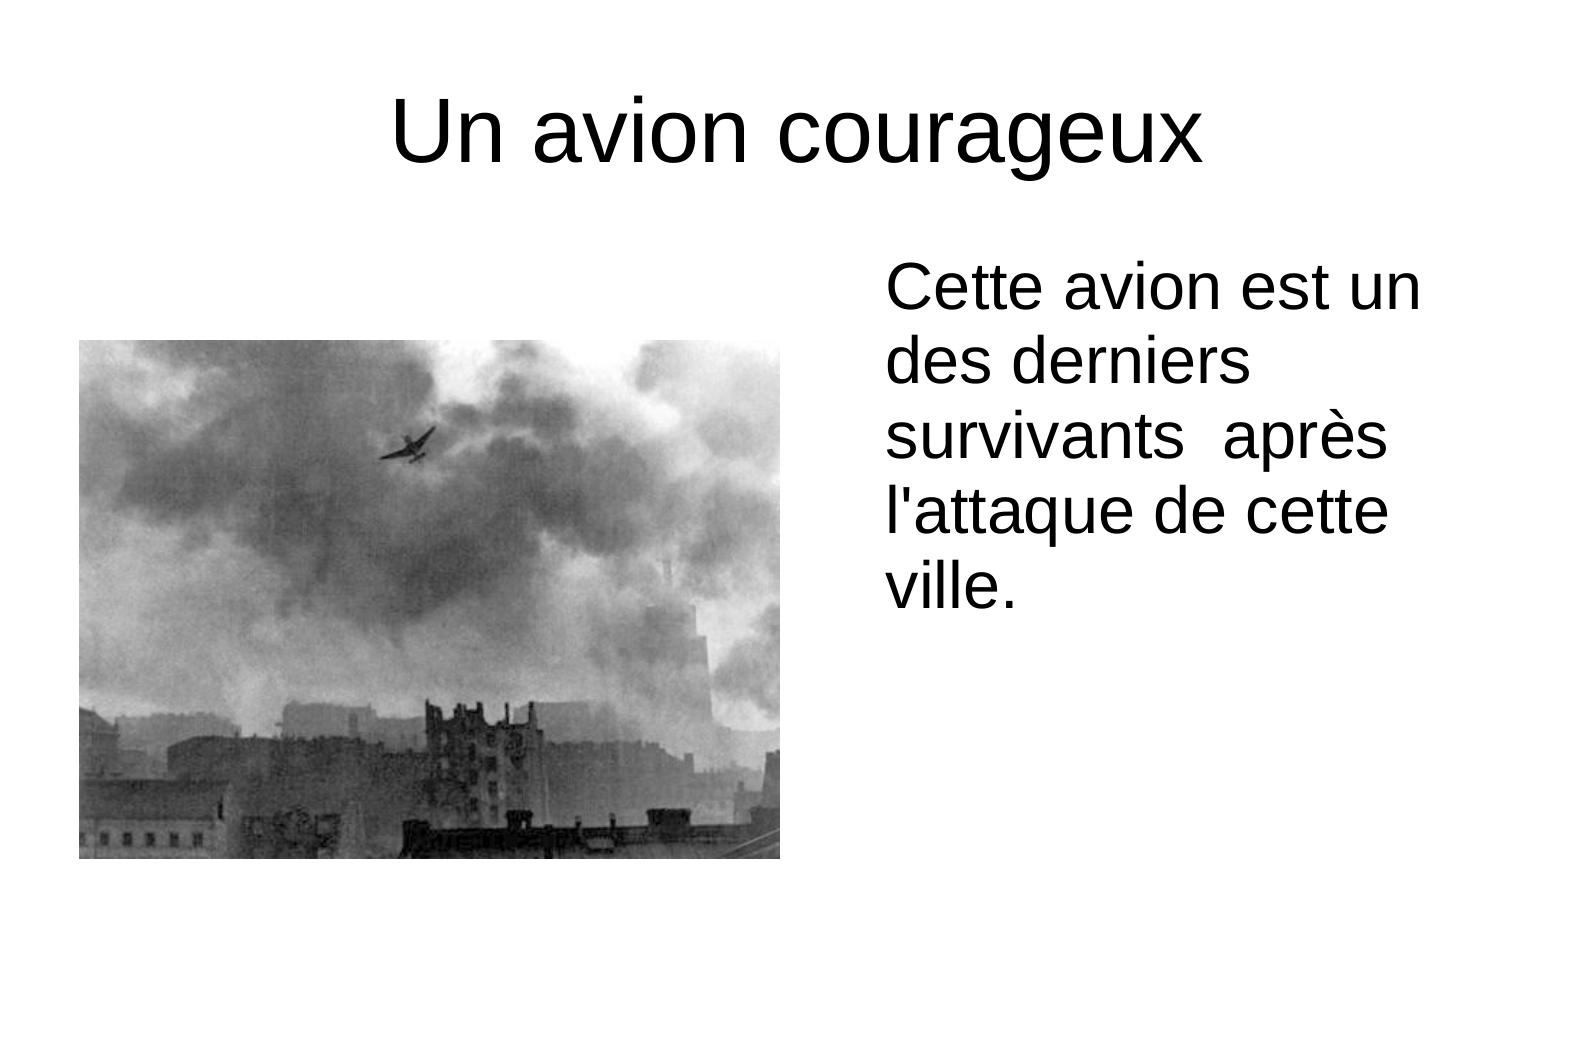

# Un avion courageux
Cette avion est un des derniers survivants après l'attaque de cette ville.